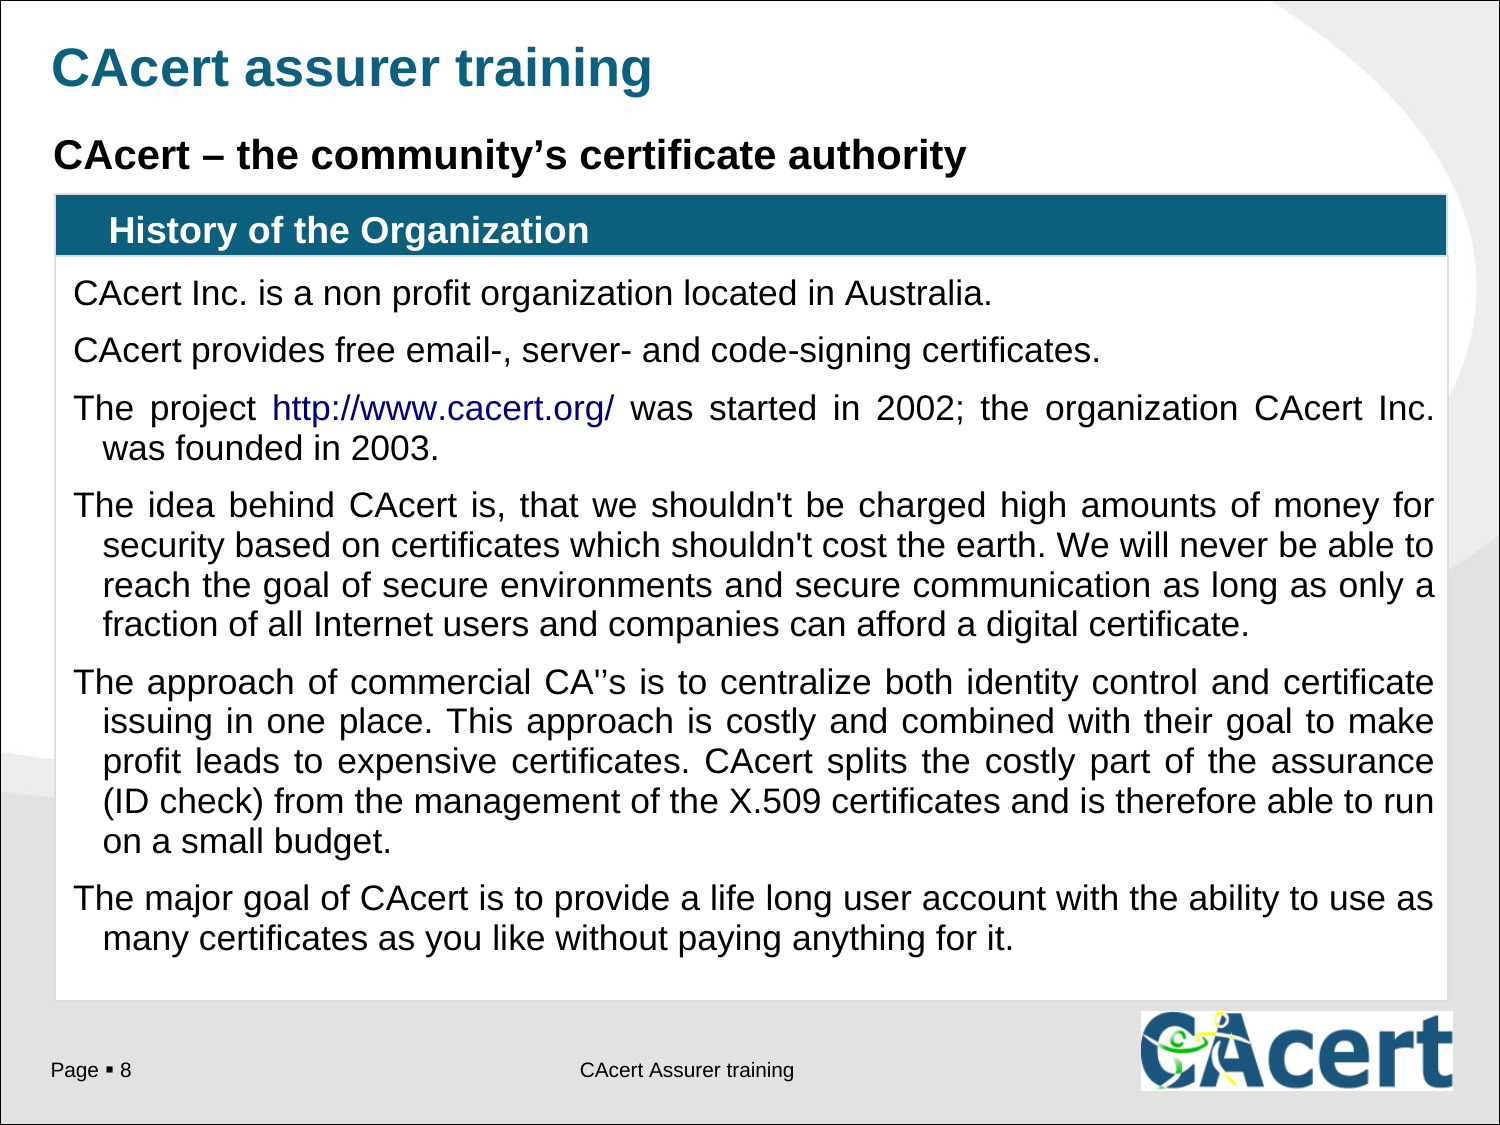

# CAcert assurer training
CAcert – the community’s certificate authority
History of the Organization
CAcert Inc. is a non profit organization located in Australia.
CAcert provides free email-, server- and code-signing certificates.
The project http://www.cacert.org/ was started in 2002; the organization CAcert Inc. was founded in 2003.
The idea behind CAcert is, that we shouldn't be charged high amounts of money for security based on certificates which shouldn't cost the earth. We will never be able to reach the goal of secure environments and secure communication as long as only a fraction of all Internet users and companies can afford a digital certificate.
The approach of commercial CA'’s is to centralize both identity control and certificate issuing in one place. This approach is costly and combined with their goal to make profit leads to expensive certificates. CAcert splits the costly part of the assurance (ID check) from the management of the X.509 certificates and is therefore able to run on a small budget.
The major goal of CAcert is to provide a life long user account with the ability to use as many certificates as you like without paying anything for it.
CAcert Assurer training